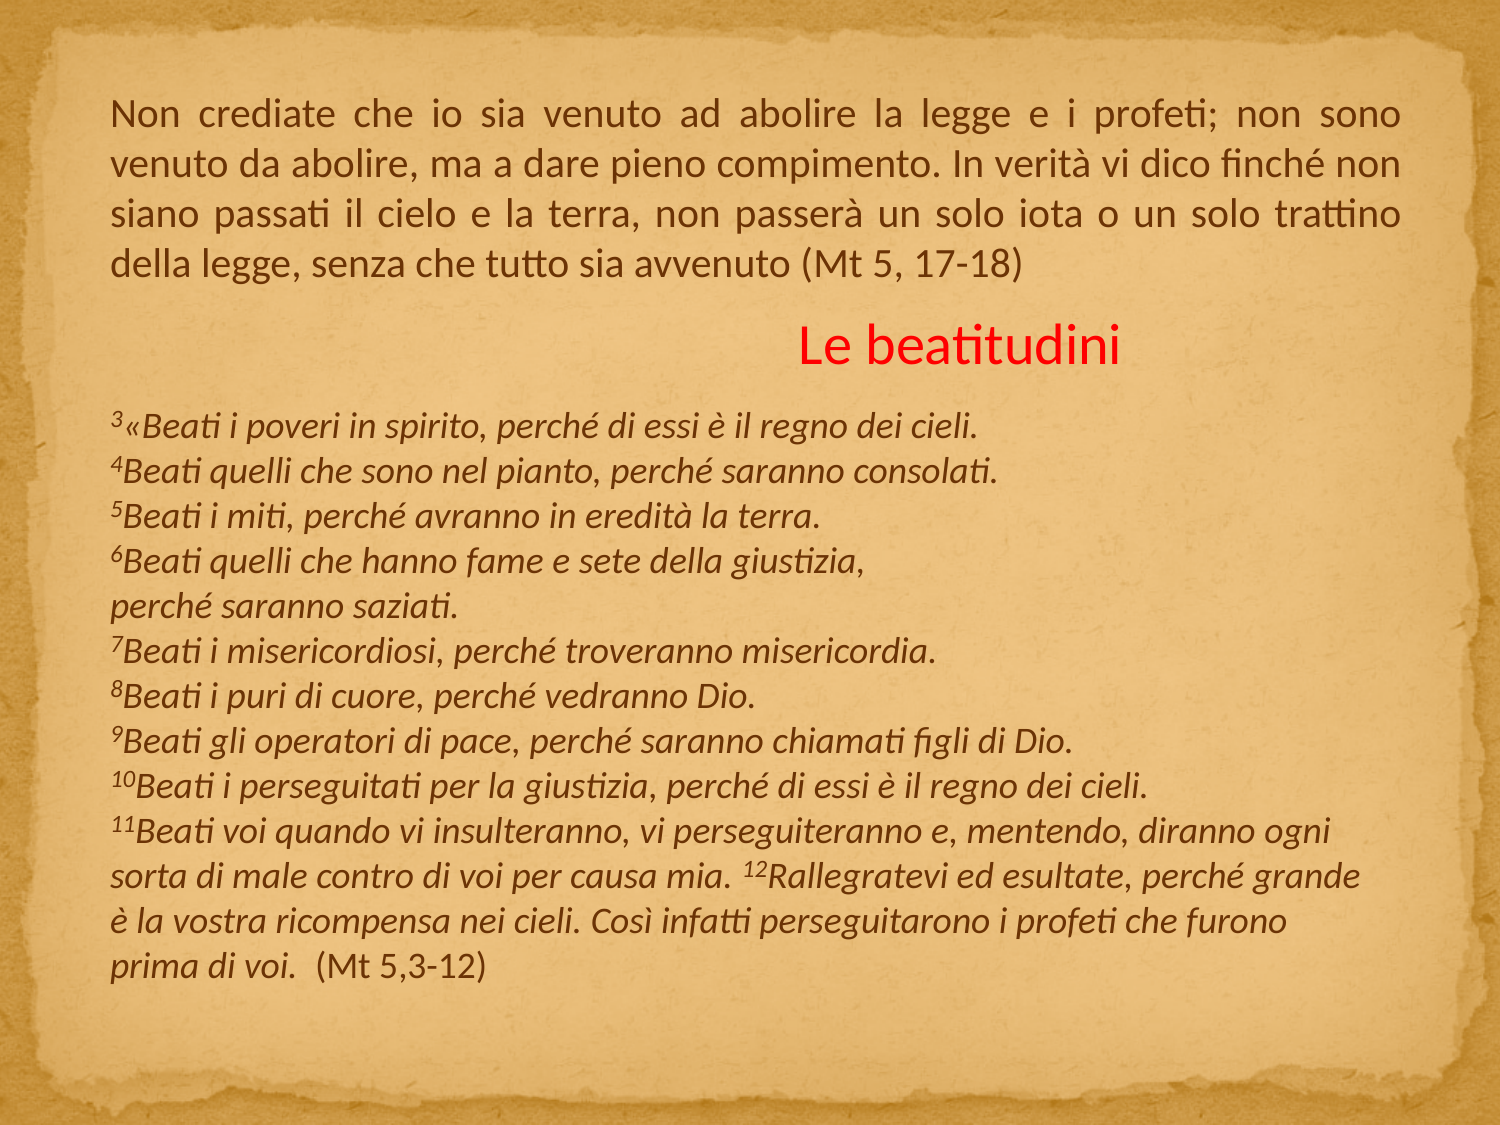

Non crediate che io sia venuto ad abolire la legge e i profeti; non sono venuto da abolire, ma a dare pieno compimento. In verità vi dico finché non siano passati il cielo e la terra, non passerà un solo iota o un solo trattino della legge, senza che tutto sia avvenuto (Mt 5, 17-18)
						Le beatitudini
3«Beati i poveri in spirito, perché di essi è il regno dei cieli.
4Beati quelli che sono nel pianto, perché saranno consolati.
5Beati i miti, perché avranno in eredità la terra.
6Beati quelli che hanno fame e sete della giustizia,
perché saranno saziati.
7Beati i misericordiosi, perché troveranno misericordia.
8Beati i puri di cuore, perché vedranno Dio.
9Beati gli operatori di pace, perché saranno chiamati figli di Dio.
10Beati i perseguitati per la giustizia, perché di essi è il regno dei cieli.
11Beati voi quando vi insulteranno, vi perseguiteranno e, mentendo, diranno ogni sorta di male contro di voi per causa mia. 12Rallegratevi ed esultate, perché grande è la vostra ricompensa nei cieli. Così infatti perseguitarono i profeti che furono prima di voi. (Mt 5,3-12)